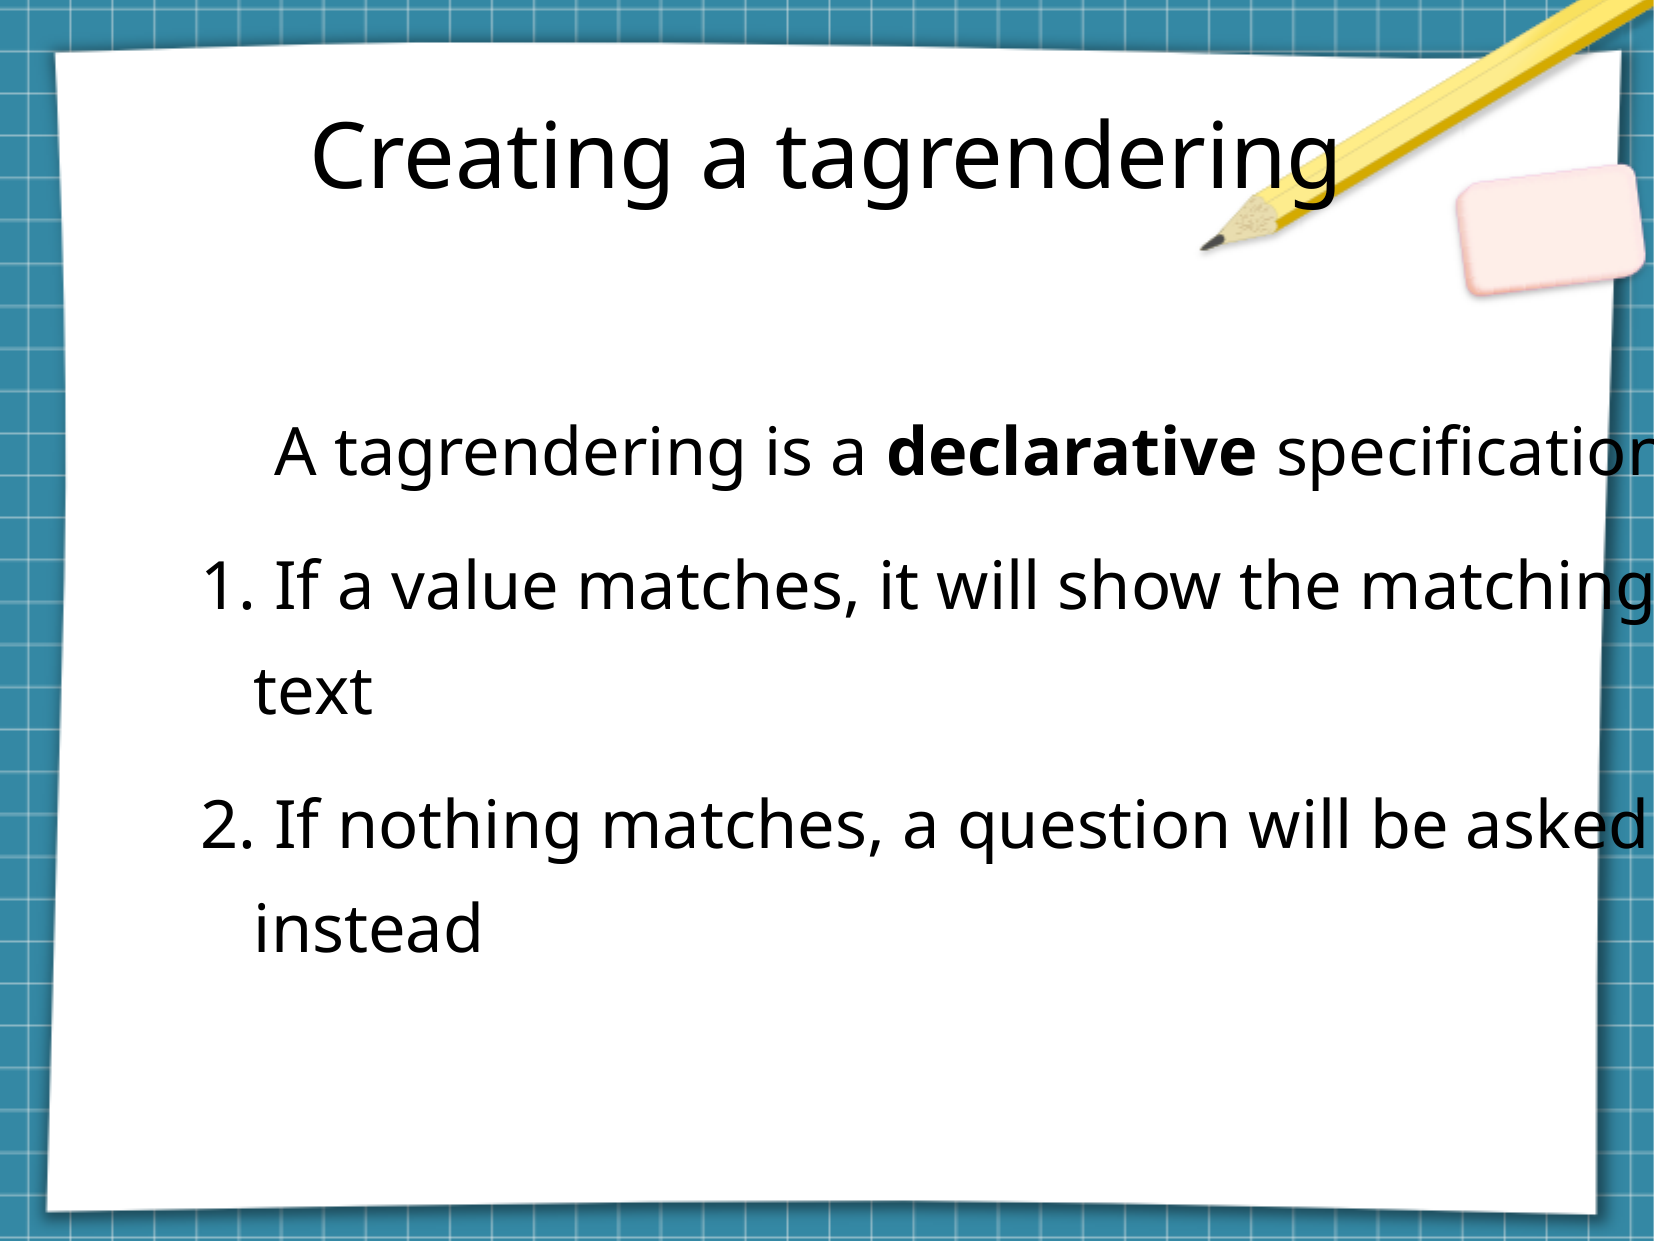

# Creating a tagrendering
A tagrendering is a declarative specification
If a value matches, it will show the matching
text
If nothing matches, a question will be asked
instead